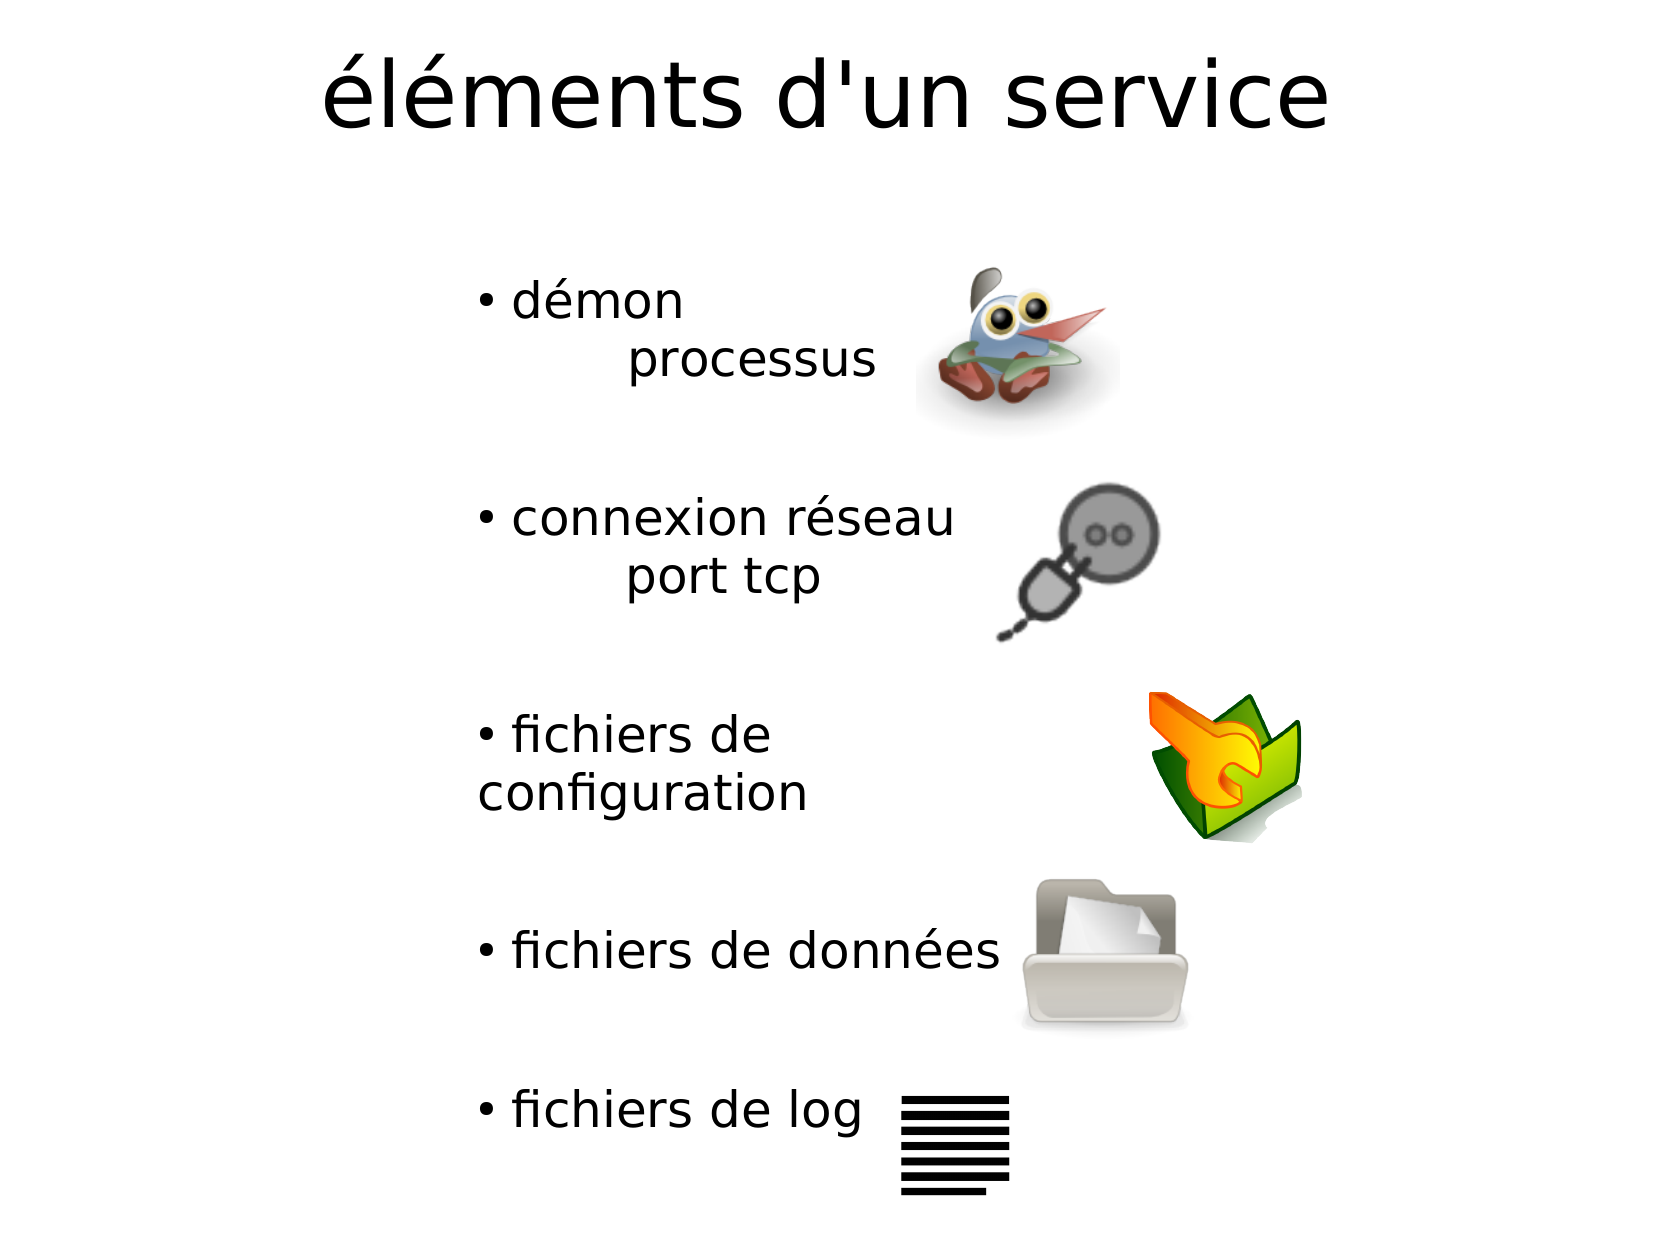

# éléments d'un service
 démon
		processus
 connexion réseau
		port tcp
 fichiers de configuration
 fichiers de données
 fichiers de log